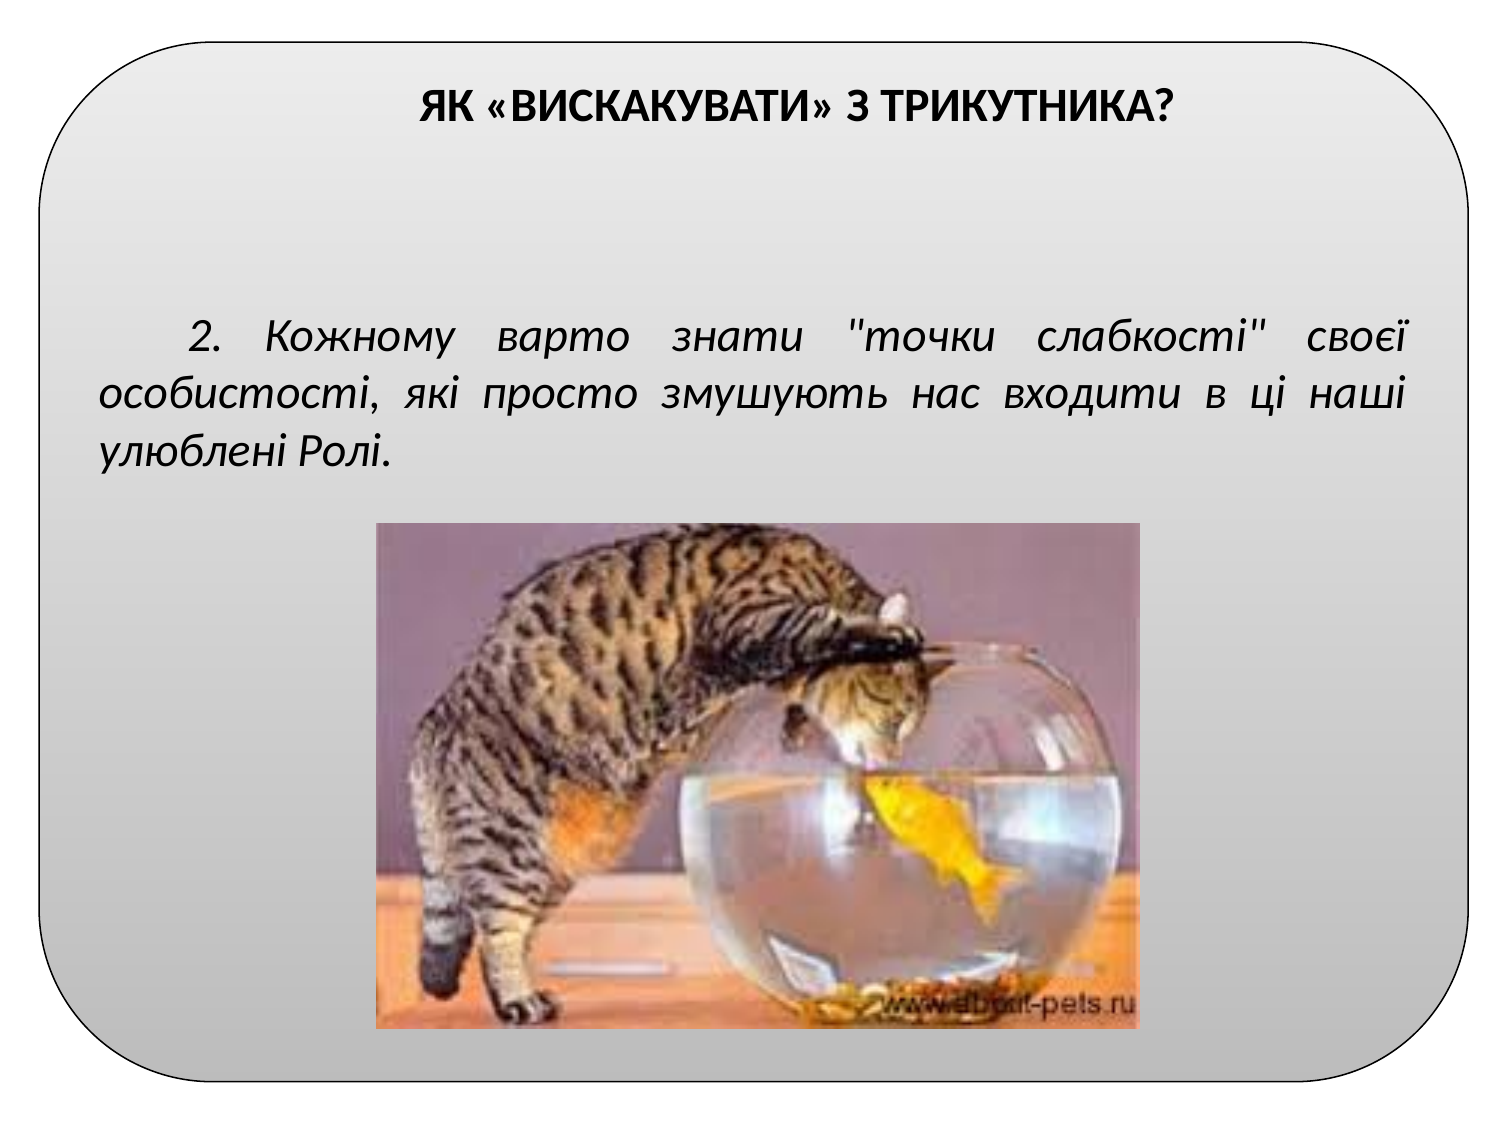

ЯК «ВИСКАКУВАТИ» З ТРИКУТНИКА?
2. Кожному варто знати "точки слабкості" своєї особистості, які просто змушують нас входити в ці наші улюблені Ролі.